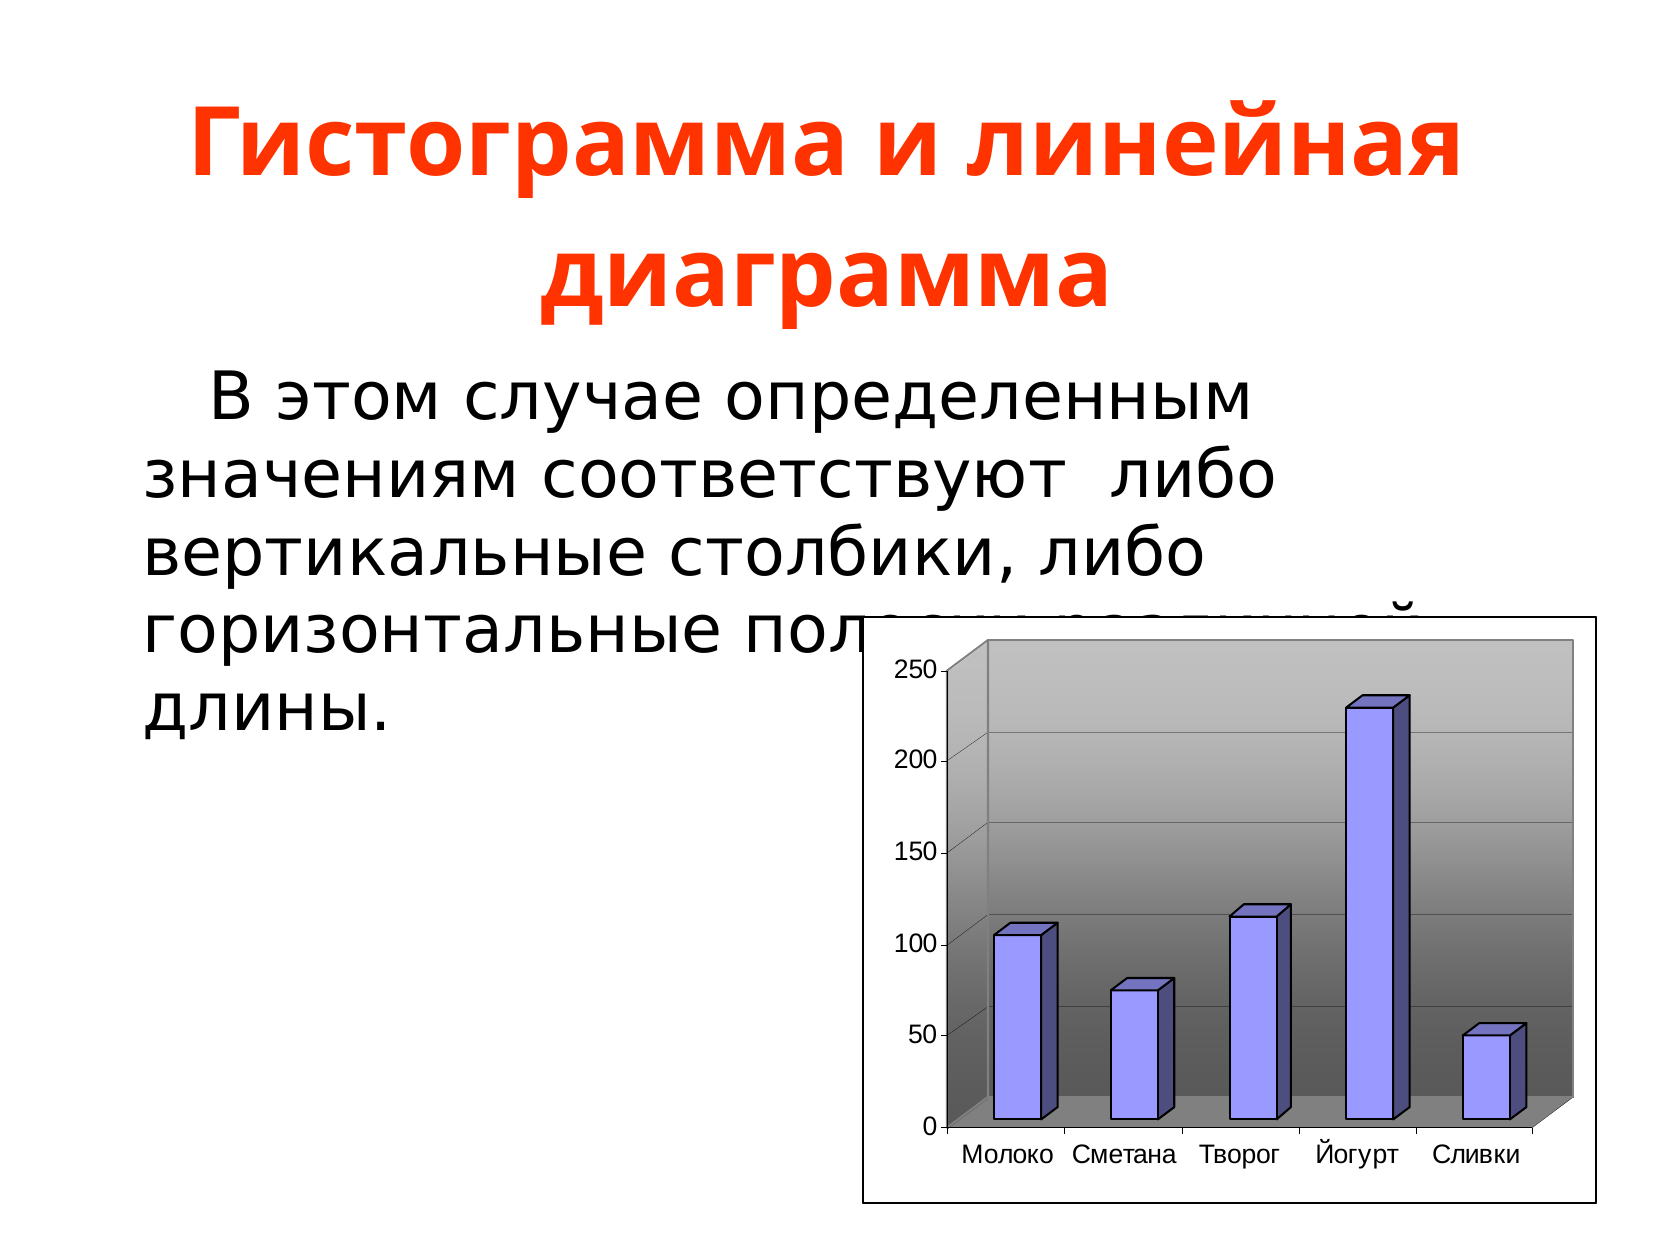

# Гистограмма и линейная диаграмма
 В этом случае определенным значениям соответствуют либо вертикальные столбики, либо горизонтальные полоски различной длины.
2